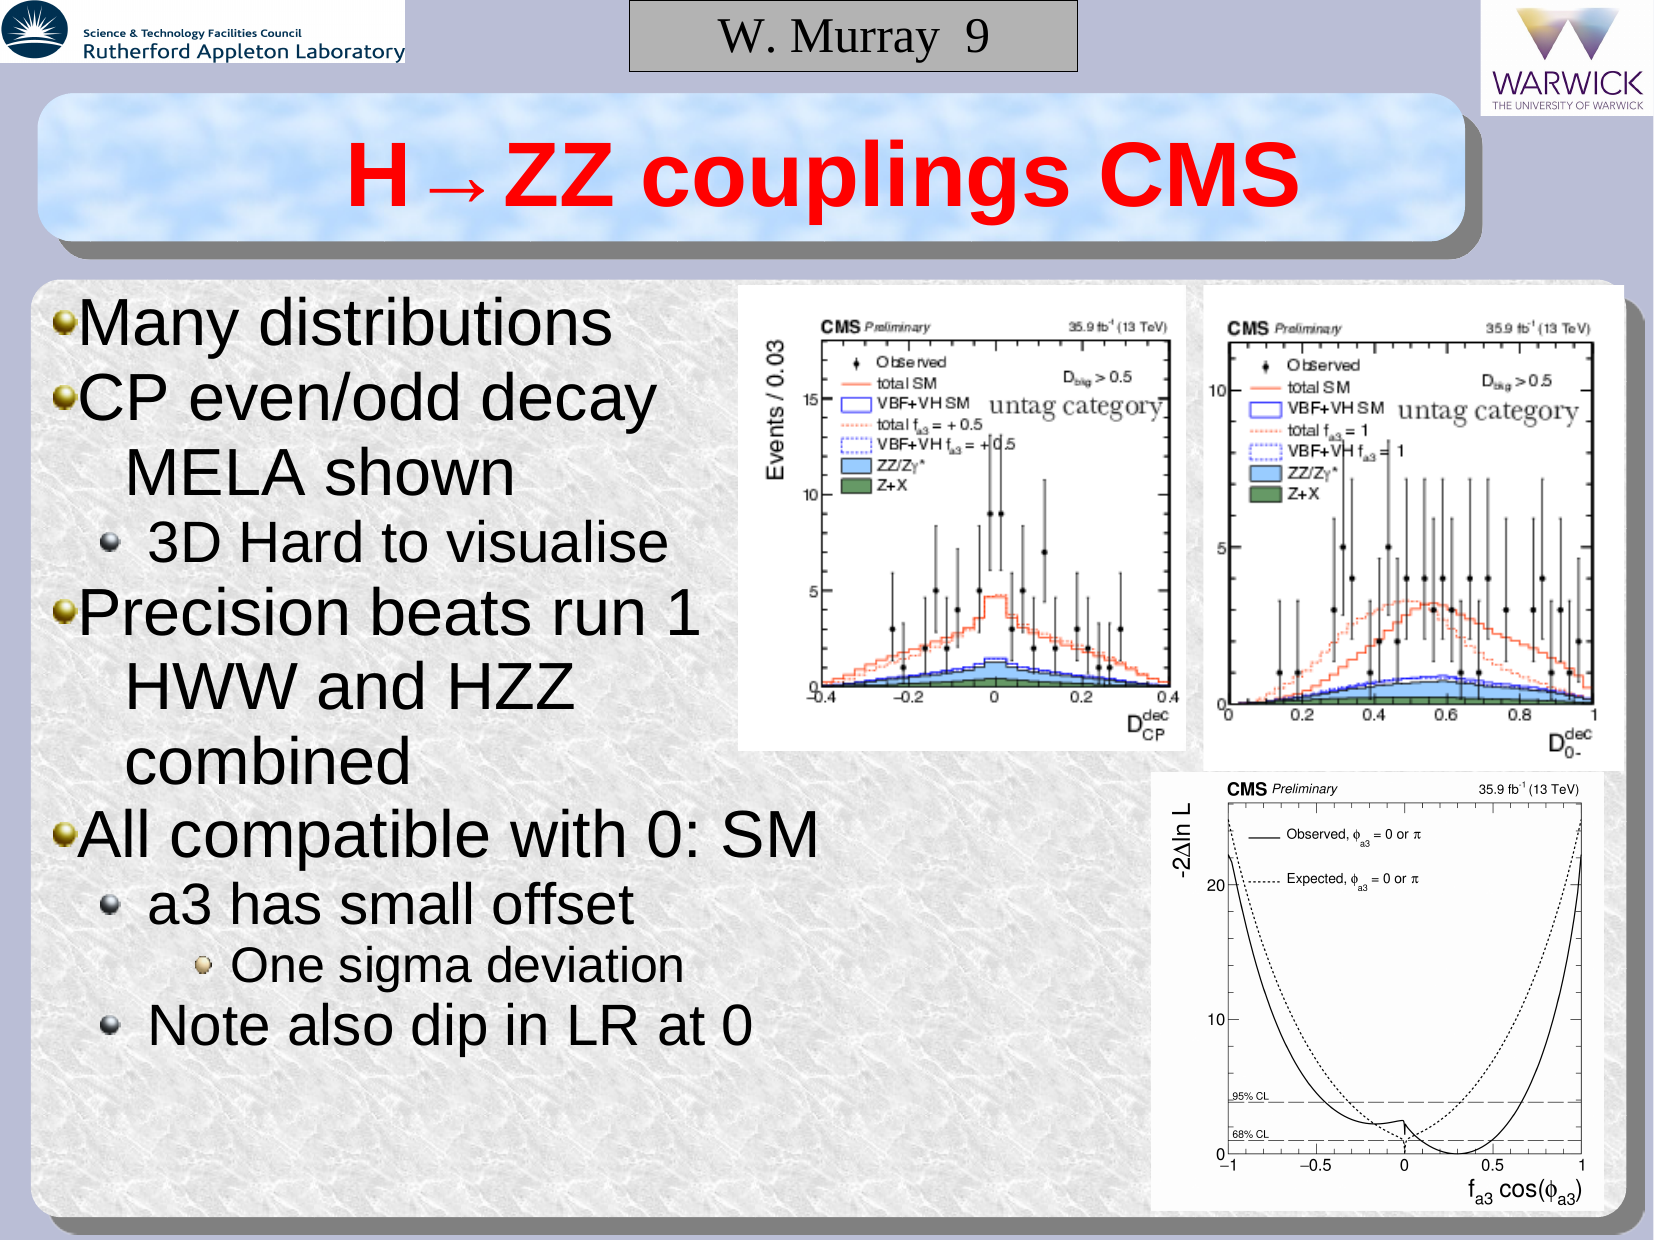

# H→ZZ couplings CMS
Many distributions
CP even/odd decay MELA shown
3D Hard to visualise
Precision beats run 1 HWW and HZZ combined
All compatible with 0: SM
a3 has small offset
One sigma deviation
Note also dip in LR at 0